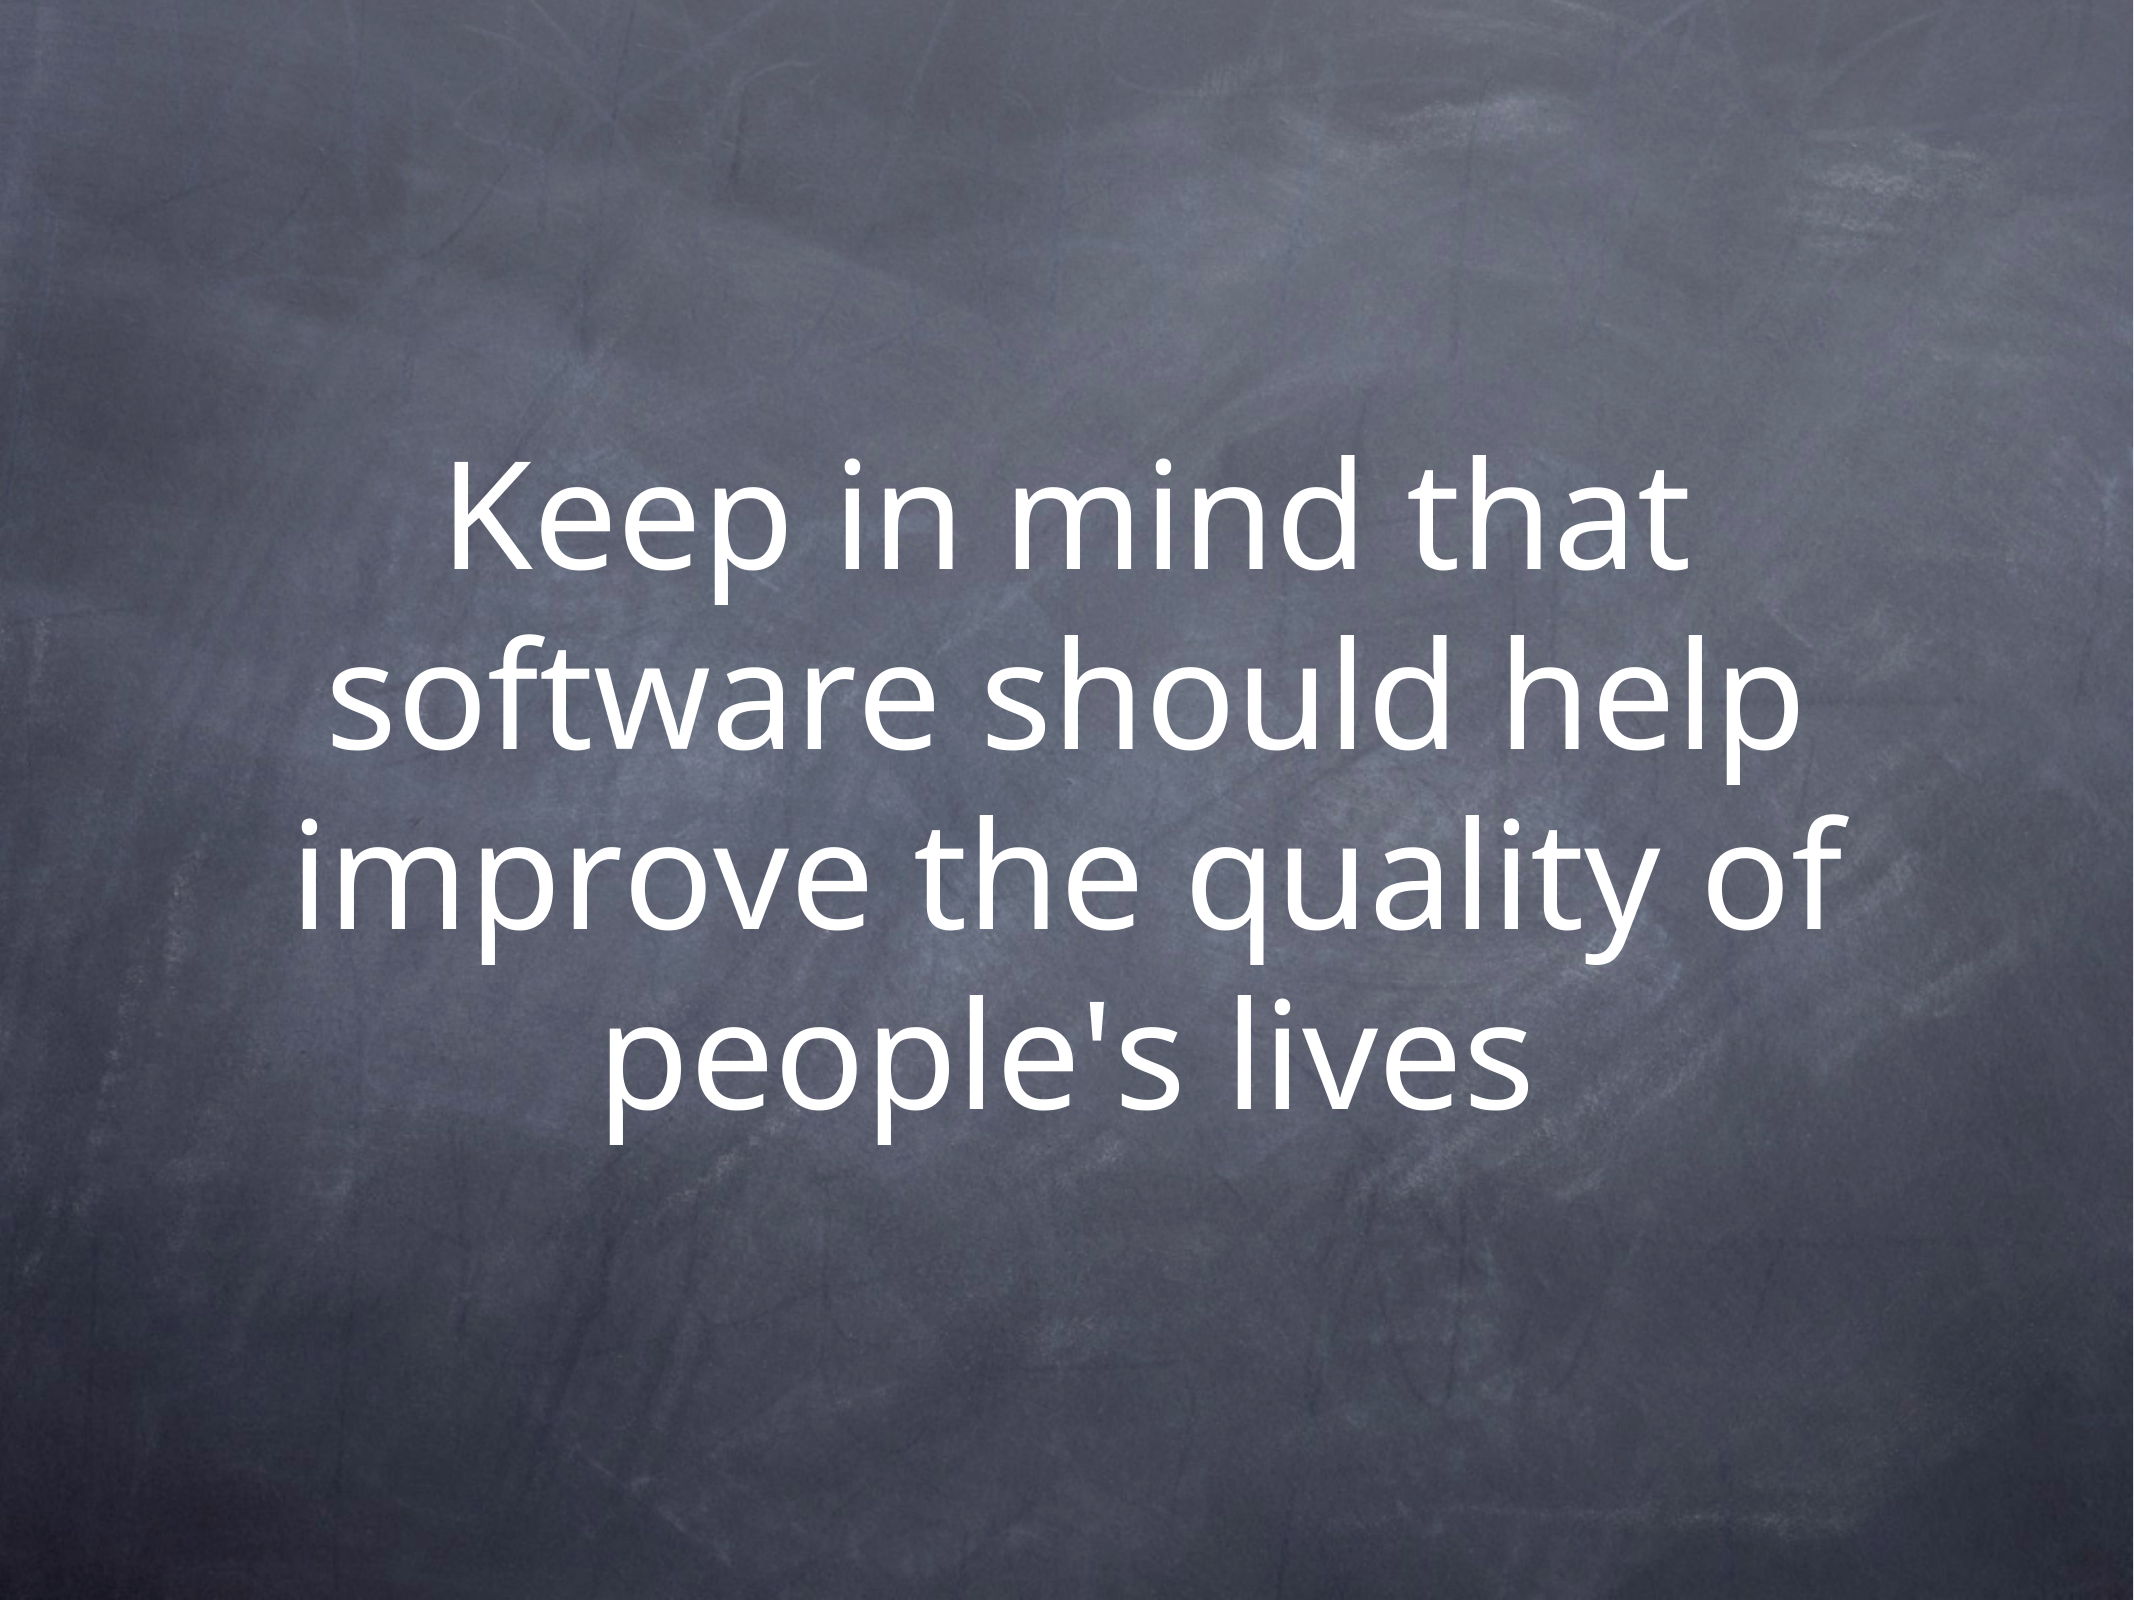

Keep in mind that software should help improve the quality of people's lives